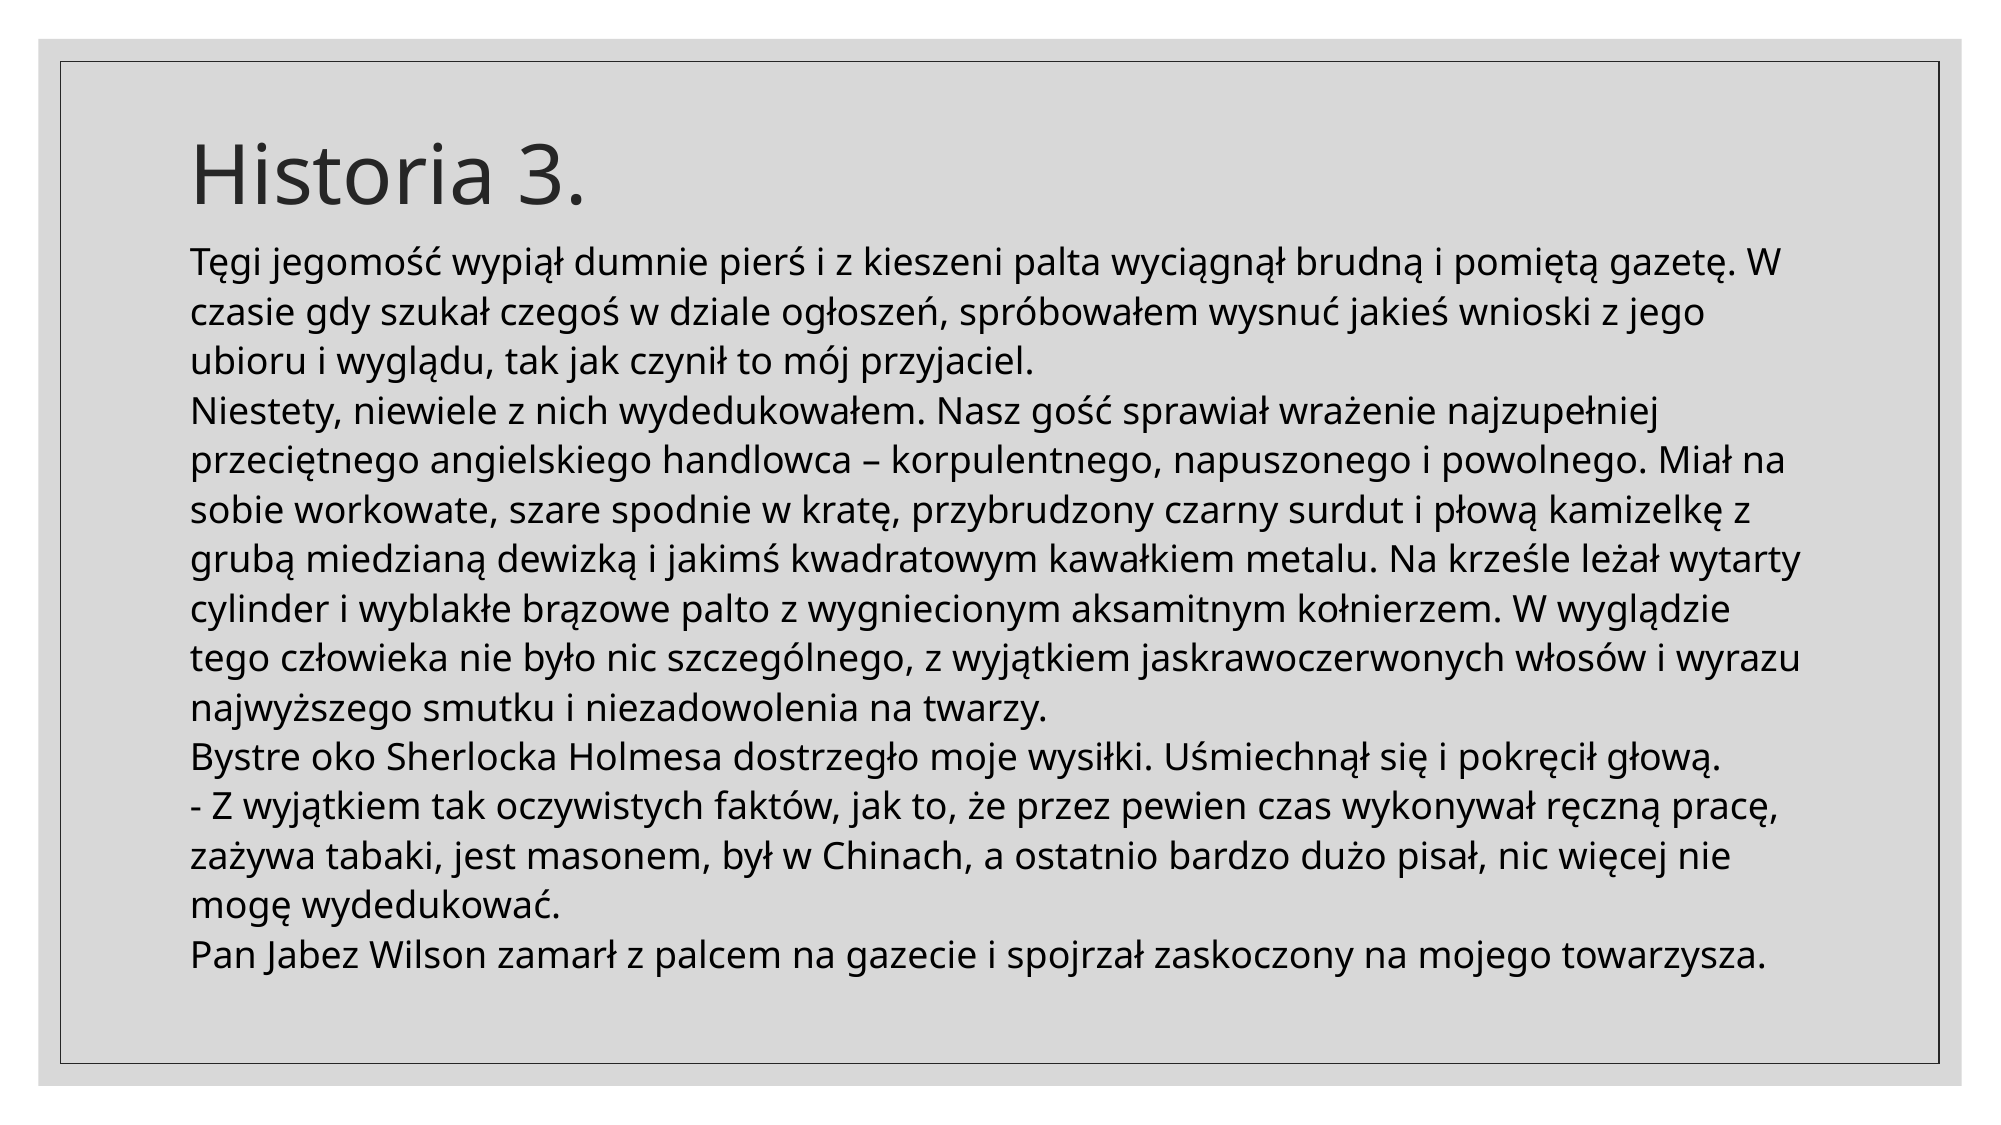

# Historia 3.
Tęgi jegomość wypiął dumnie pierś i z kieszeni palta wyciągnął brudną i pomiętą gazetę. W czasie gdy szukał czegoś w dziale ogłoszeń, spróbowałem wysnuć jakieś wnioski z jego ubioru i wyglądu, tak jak czynił to mój przyjaciel.
Niestety, niewiele z nich wydedukowałem. Nasz gość sprawiał wrażenie najzupełniej przeciętnego angielskiego handlowca – korpulentnego, napuszonego i powolnego. Miał na sobie workowate, szare spodnie w kratę, przybrudzony czarny surdut i płową kamizelkę z grubą miedzianą dewizką i jakimś kwadratowym kawałkiem metalu. Na krześle leżał wytarty cylinder i wyblakłe brązowe palto z wygniecionym aksamitnym kołnierzem. W wyglądzie tego człowieka nie było nic szczególnego, z wyjątkiem jaskrawoczerwonych włosów i wyrazu najwyższego smutku i niezadowolenia na twarzy.
Bystre oko Sherlocka Holmesa dostrzegło moje wysiłki. Uśmiechnął się i pokręcił głową.
- Z wyjątkiem tak oczywistych faktów, jak to, że przez pewien czas wykonywał ręczną pracę, zażywa tabaki, jest masonem, był w Chinach, a ostatnio bardzo dużo pisał, nic więcej nie mogę wydedukować.
Pan Jabez Wilson zamarł z palcem na gazecie i spojrzał zaskoczony na mojego towarzysza.